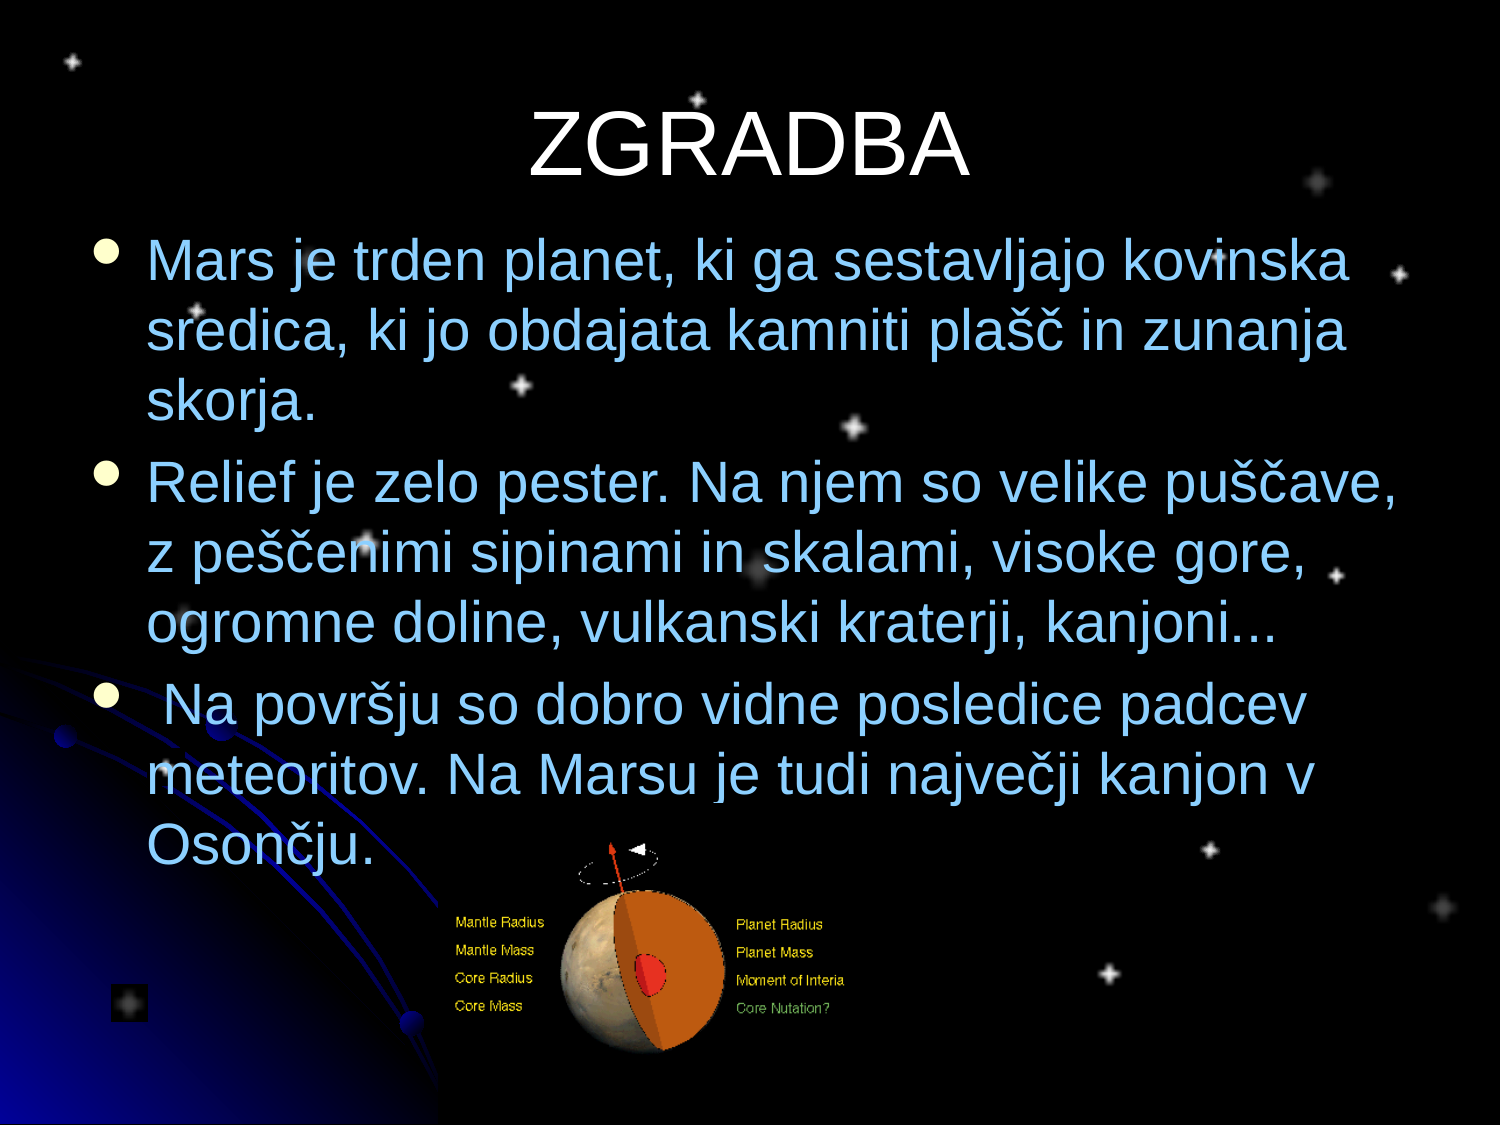

ZGRADBA
# Mars je trden planet, ki ga sestavljajo kovinska sredica, ki jo obdajata kamniti plašč in zunanja skorja.
Relief je zelo pester. Na njem so velike puščave, z peščenimi sipinami in skalami, visoke gore, ogromne doline, vulkanski kraterji, kanjoni...
 Na površju so dobro vidne posledice padcev meteoritov. Na Marsu je tudi največji kanjon v Osončju.